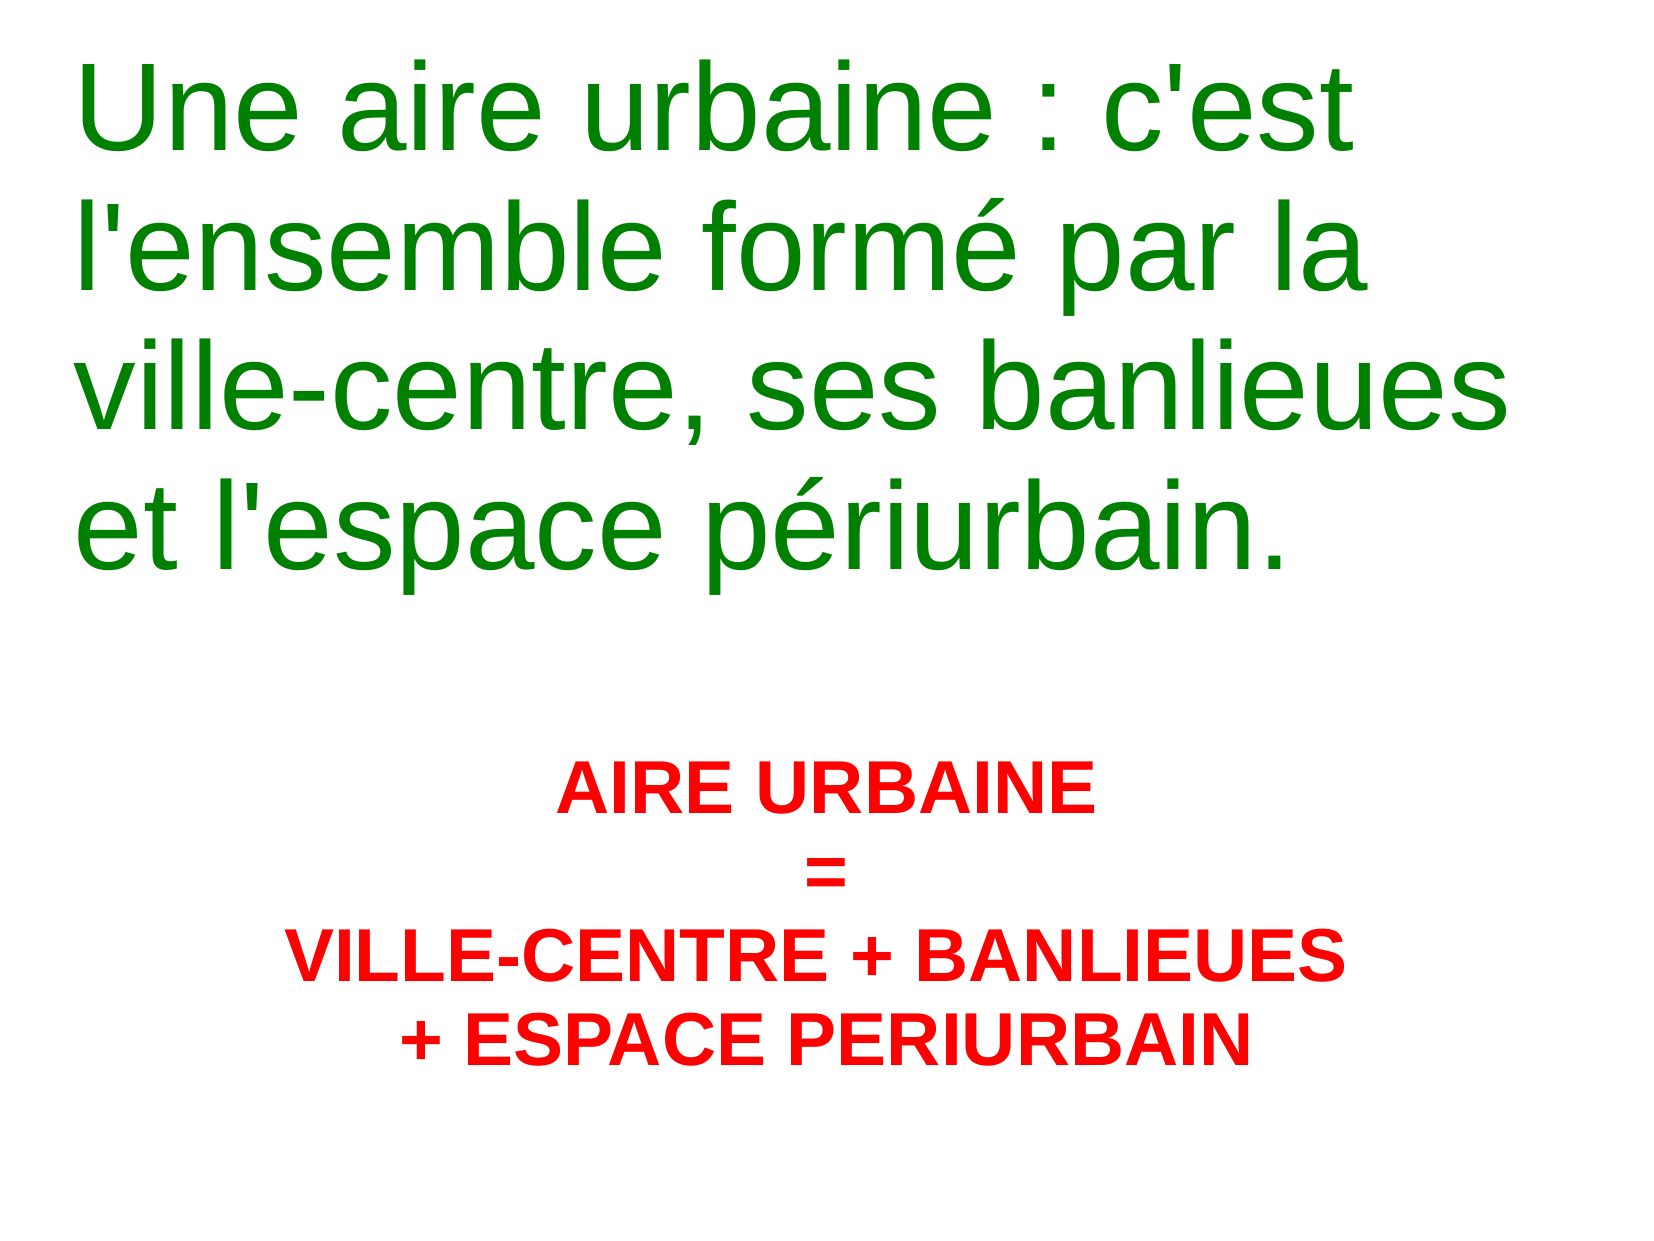

Une aire urbaine : c'est l'ensemble formé par la ville-centre, ses banlieues et l'espace périurbain.
AIRE URBAINE
 =
VILLE-CENTRE + BANLIEUES
+ ESPACE PERIURBAIN